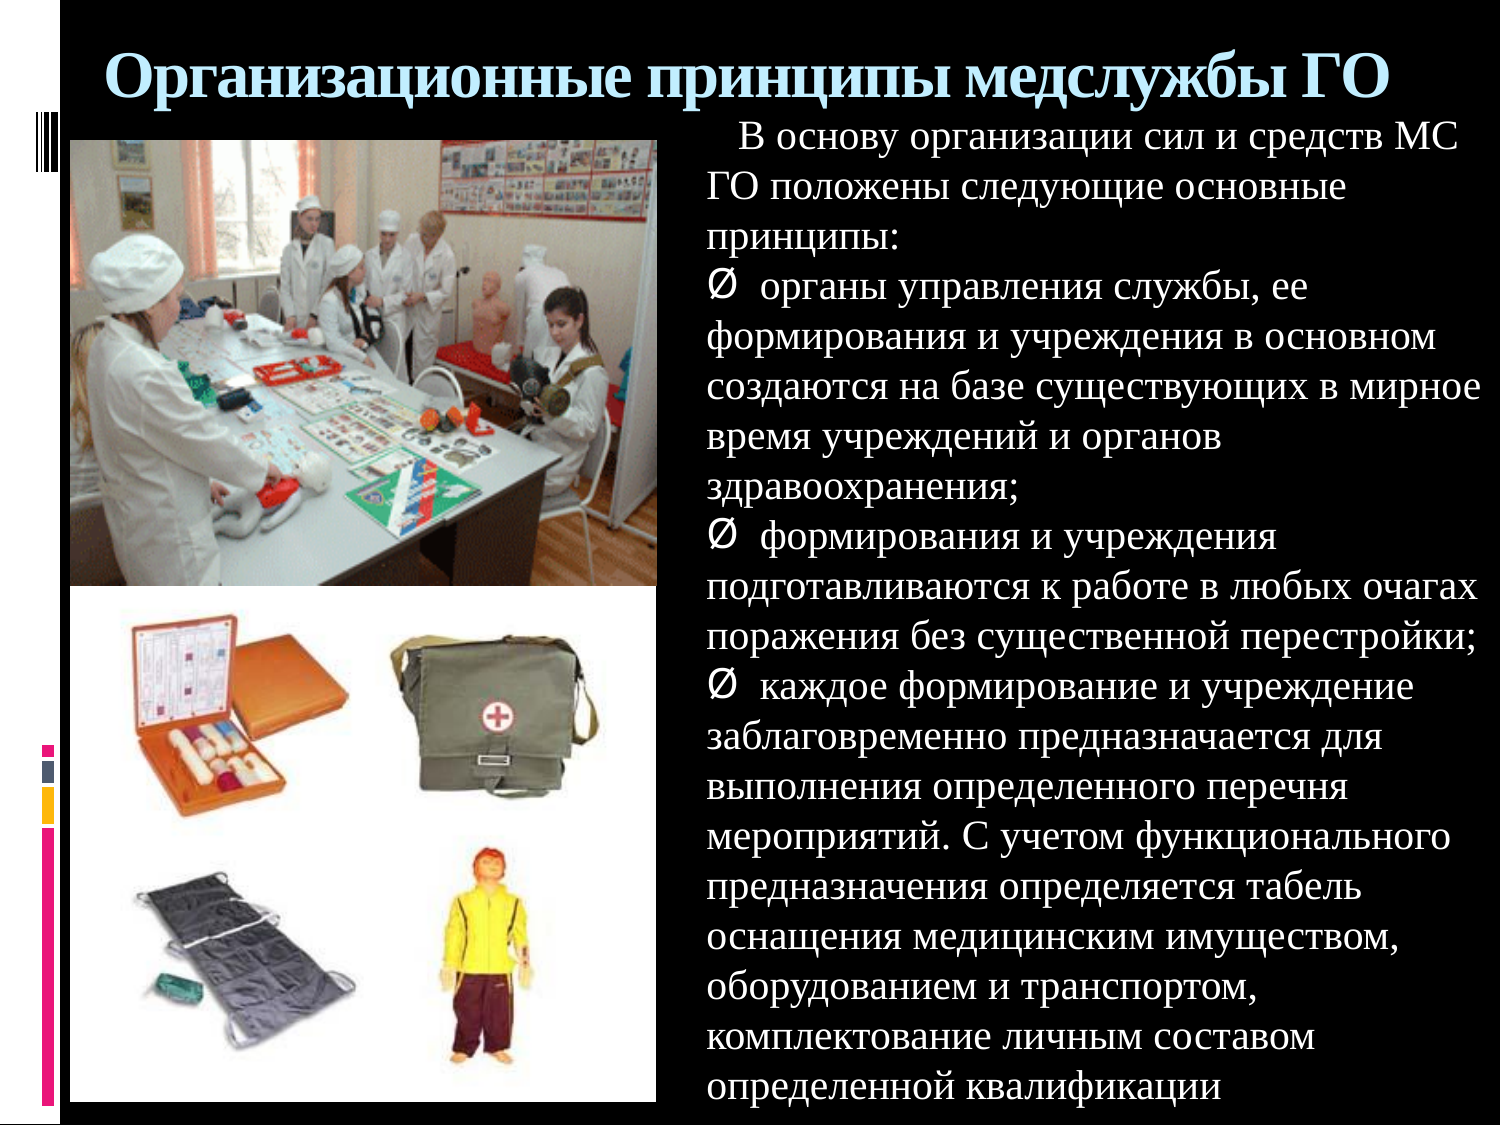

# Организационные принципы медслужбы ГО
 В основу организации сил и средств МС ГО положены следующие основные принципы:
 органы управления службы, ее формирования и учреждения в основном создаются на базе существующих в мирное время учреждений и органов здравоохранения;
 формирования и учреждения подготавливаются к работе в любых очагах поражения без существенной перестройки;
 каждое формирование и учреждение заблаговременно предназначается для выполнения определенного перечня мероприятий. С учетом функционального предназначения определяется табель оснащения медицинским имуществом, оборудованием и транспортом, комплектование личным составом определенной квалификации